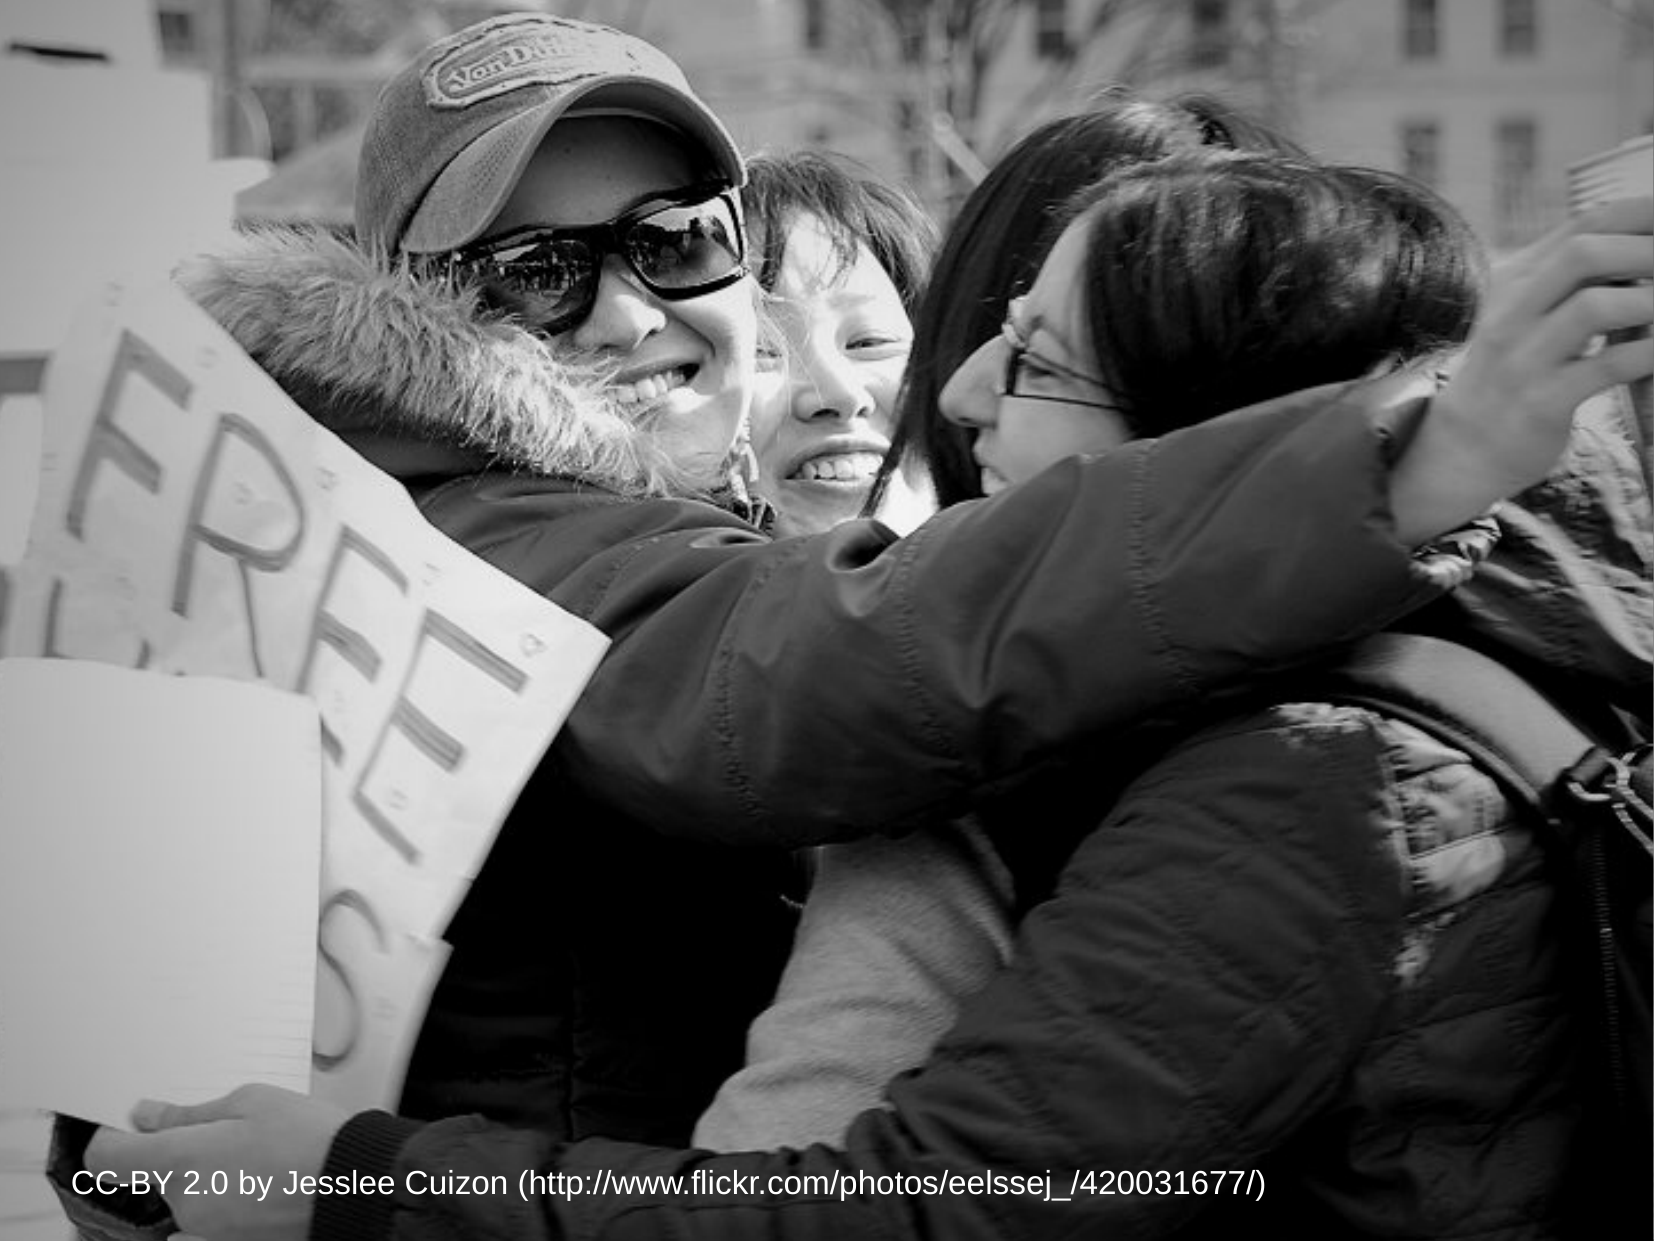

# CC-BY 2.0 by Jesslee Cuizon (http://www.flickr.com/photos/eelssej_/420031677/)